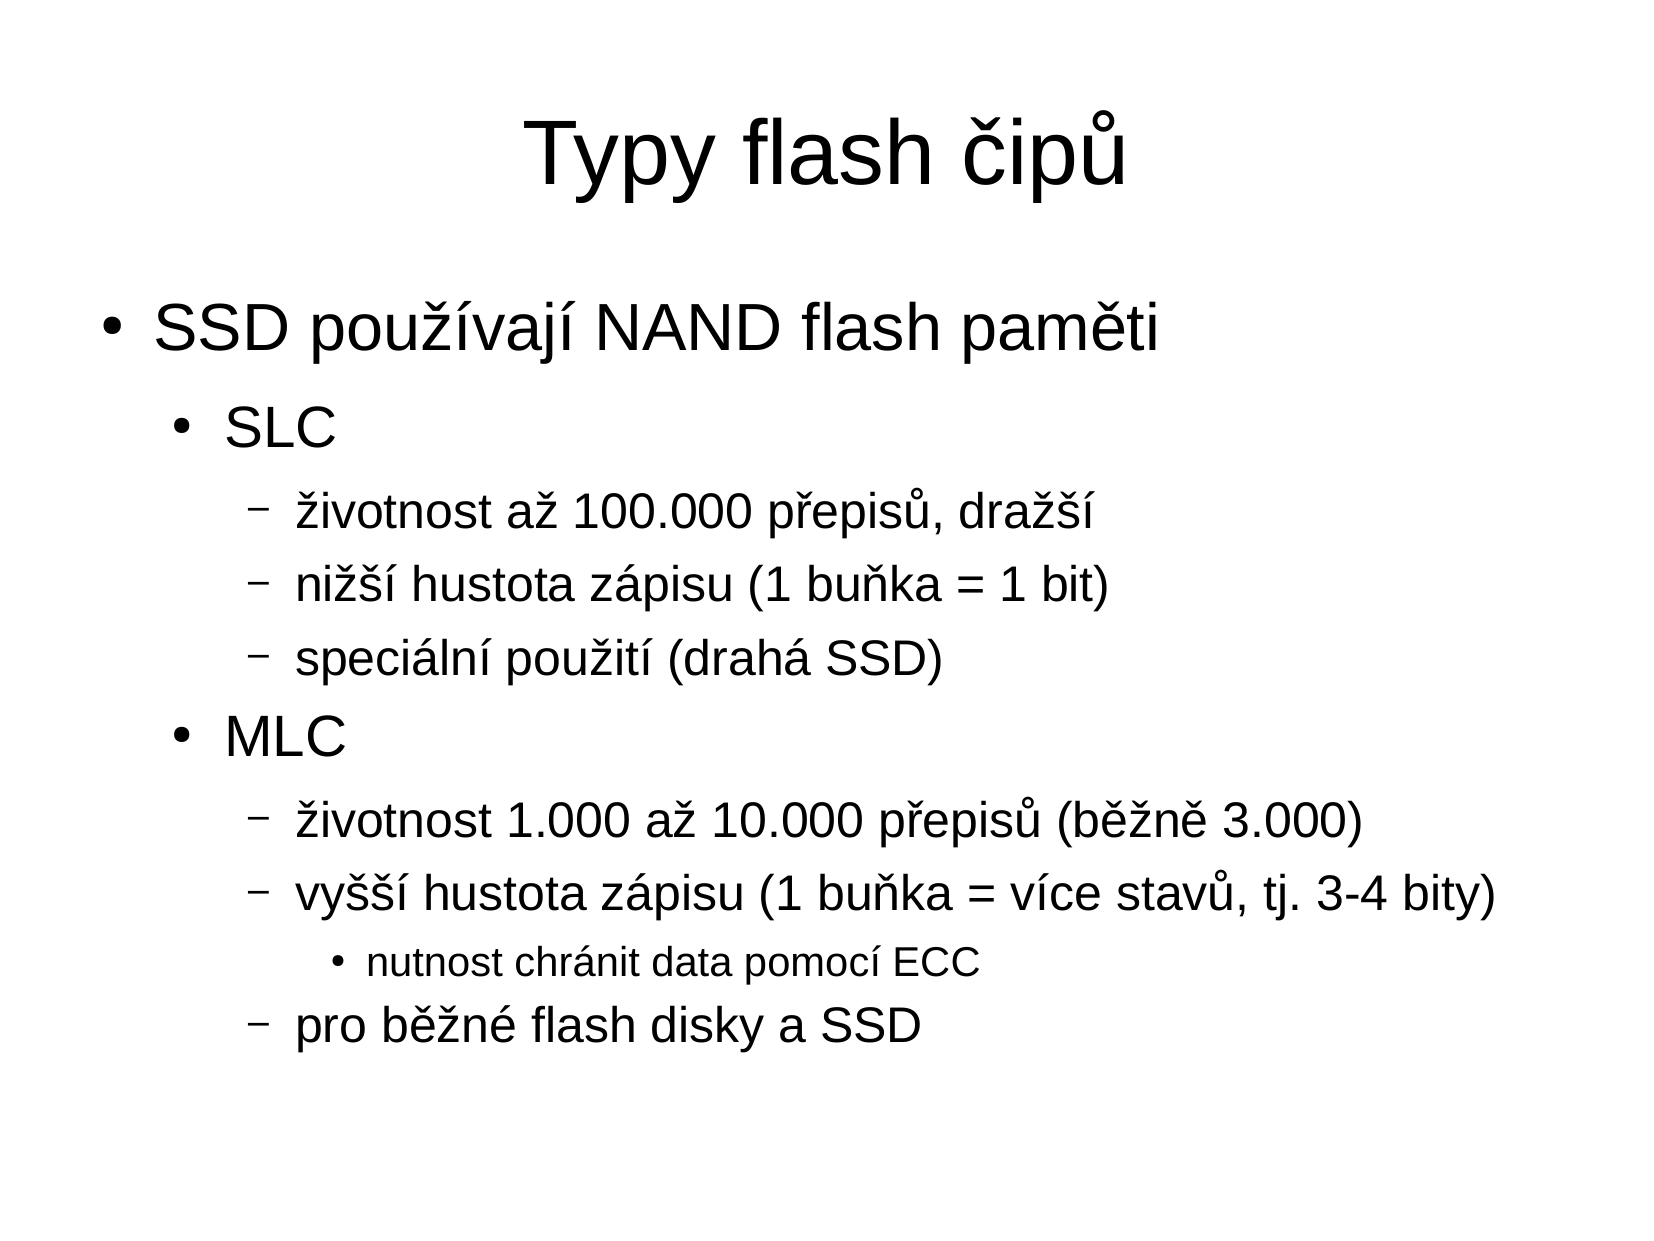

# Typy flash čipů
SSD používají NAND flash paměti
SLC
životnost až 100.000 přepisů, dražší
nižší hustota zápisu (1 buňka = 1 bit)
speciální použití (drahá SSD)
MLC
životnost 1.000 až 10.000 přepisů (běžně 3.000)
vyšší hustota zápisu (1 buňka = více stavů, tj. 3-4 bity)
nutnost chránit data pomocí ECC
pro běžné flash disky a SSD